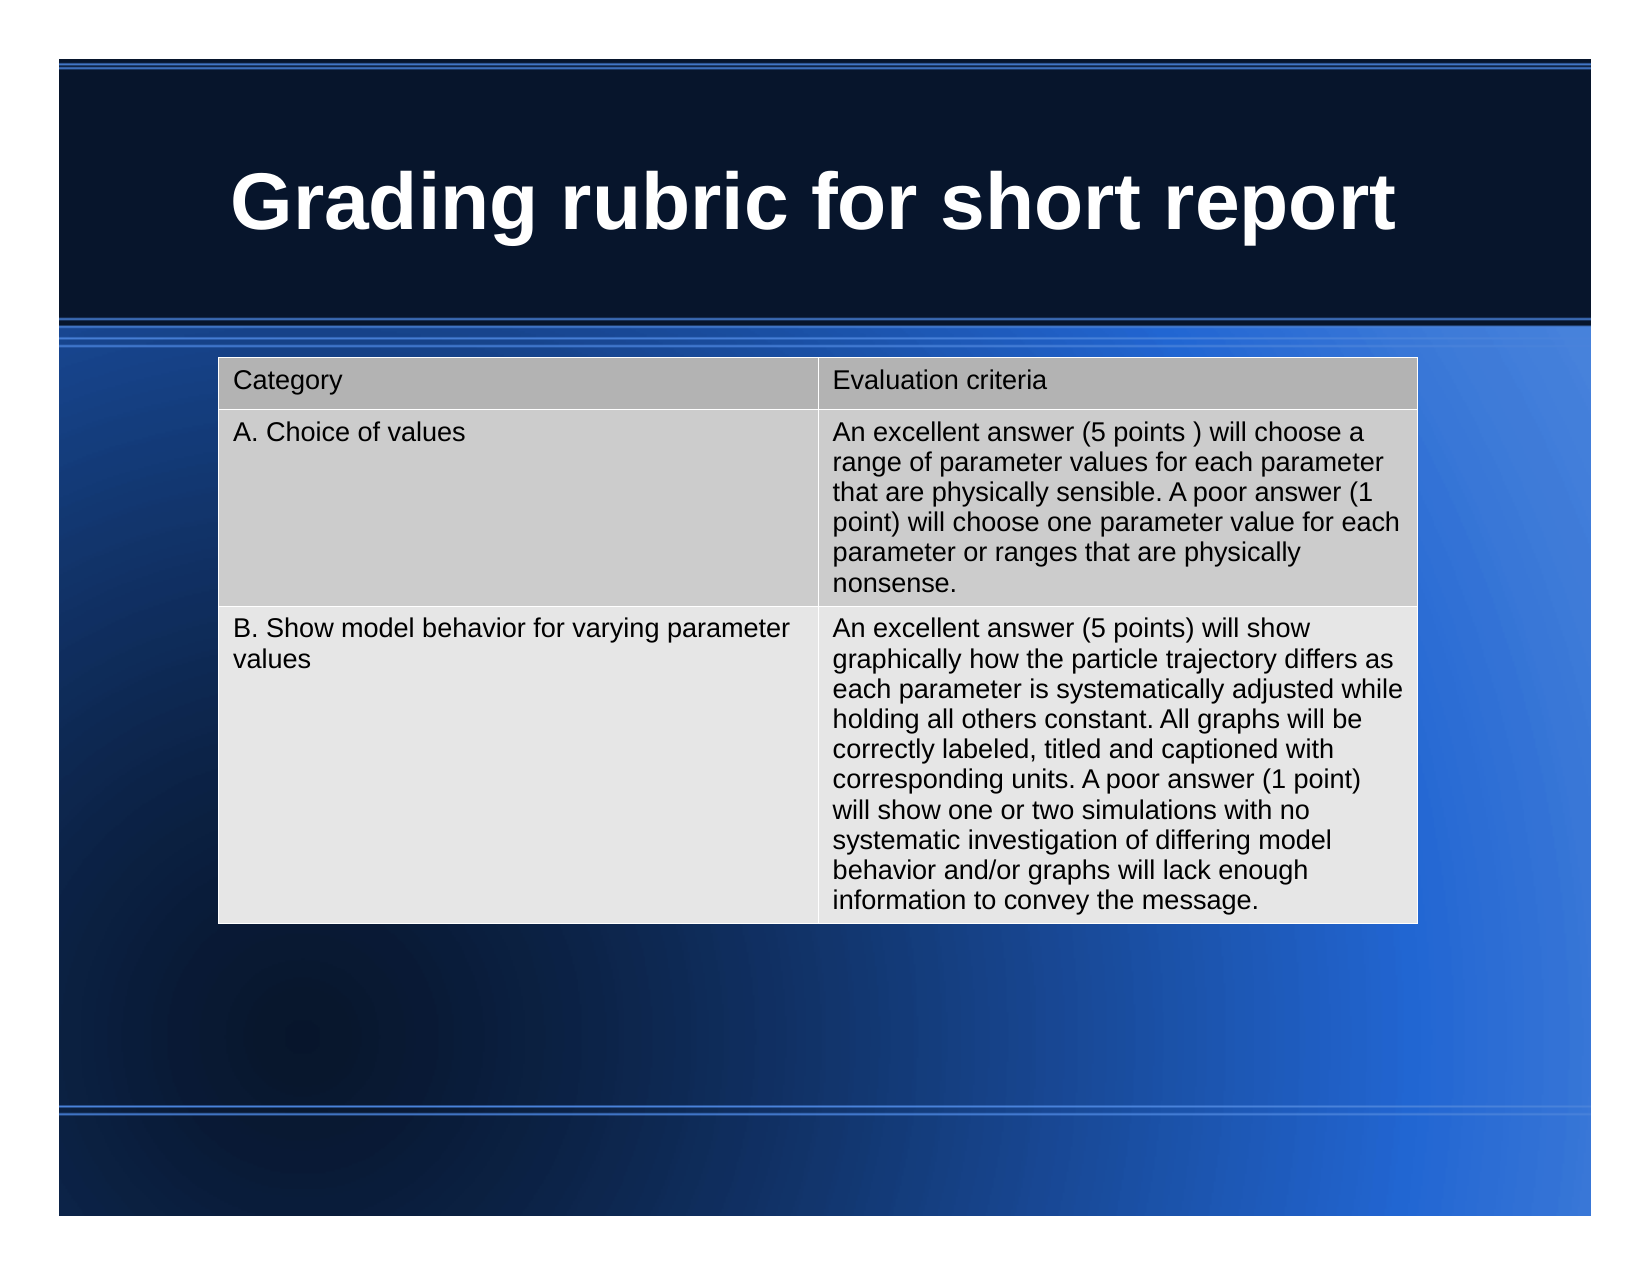

# Grading rubric for short report
| Category | Evaluation criteria |
| --- | --- |
| A. Choice of values | An excellent answer (5 points ) will choose a range of parameter values for each parameter that are physically sensible. A poor answer (1 point) will choose one parameter value for each parameter or ranges that are physically nonsense. |
| B. Show model behavior for varying parameter values | An excellent answer (5 points) will show graphically how the particle trajectory differs as each parameter is systematically adjusted while holding all others constant. All graphs will be correctly labeled, titled and captioned with corresponding units. A poor answer (1 point) will show one or two simulations with no systematic investigation of differing model behavior and/or graphs will lack enough information to convey the message. |